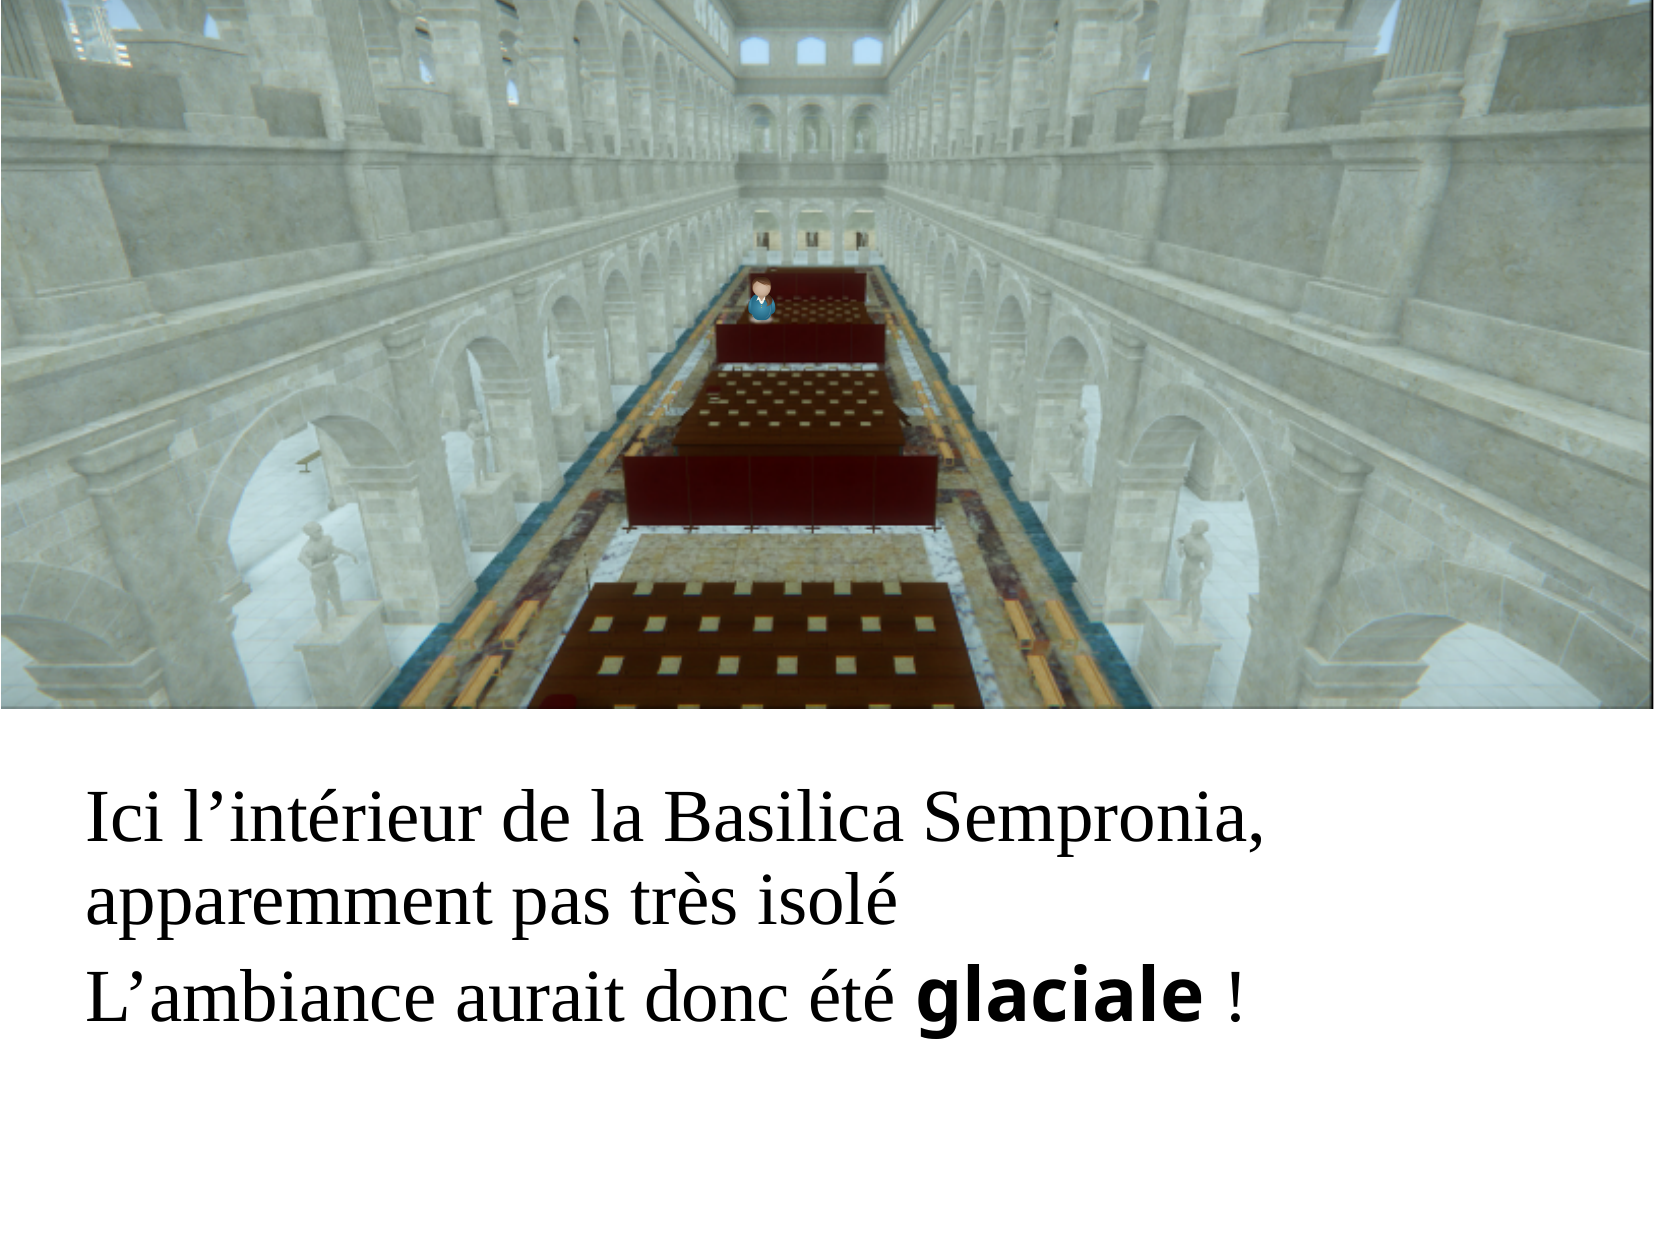

Ici l’intérieur de la Basilica Sempronia, apparemment pas très isolé
L’ambiance aurait donc été glaciale !